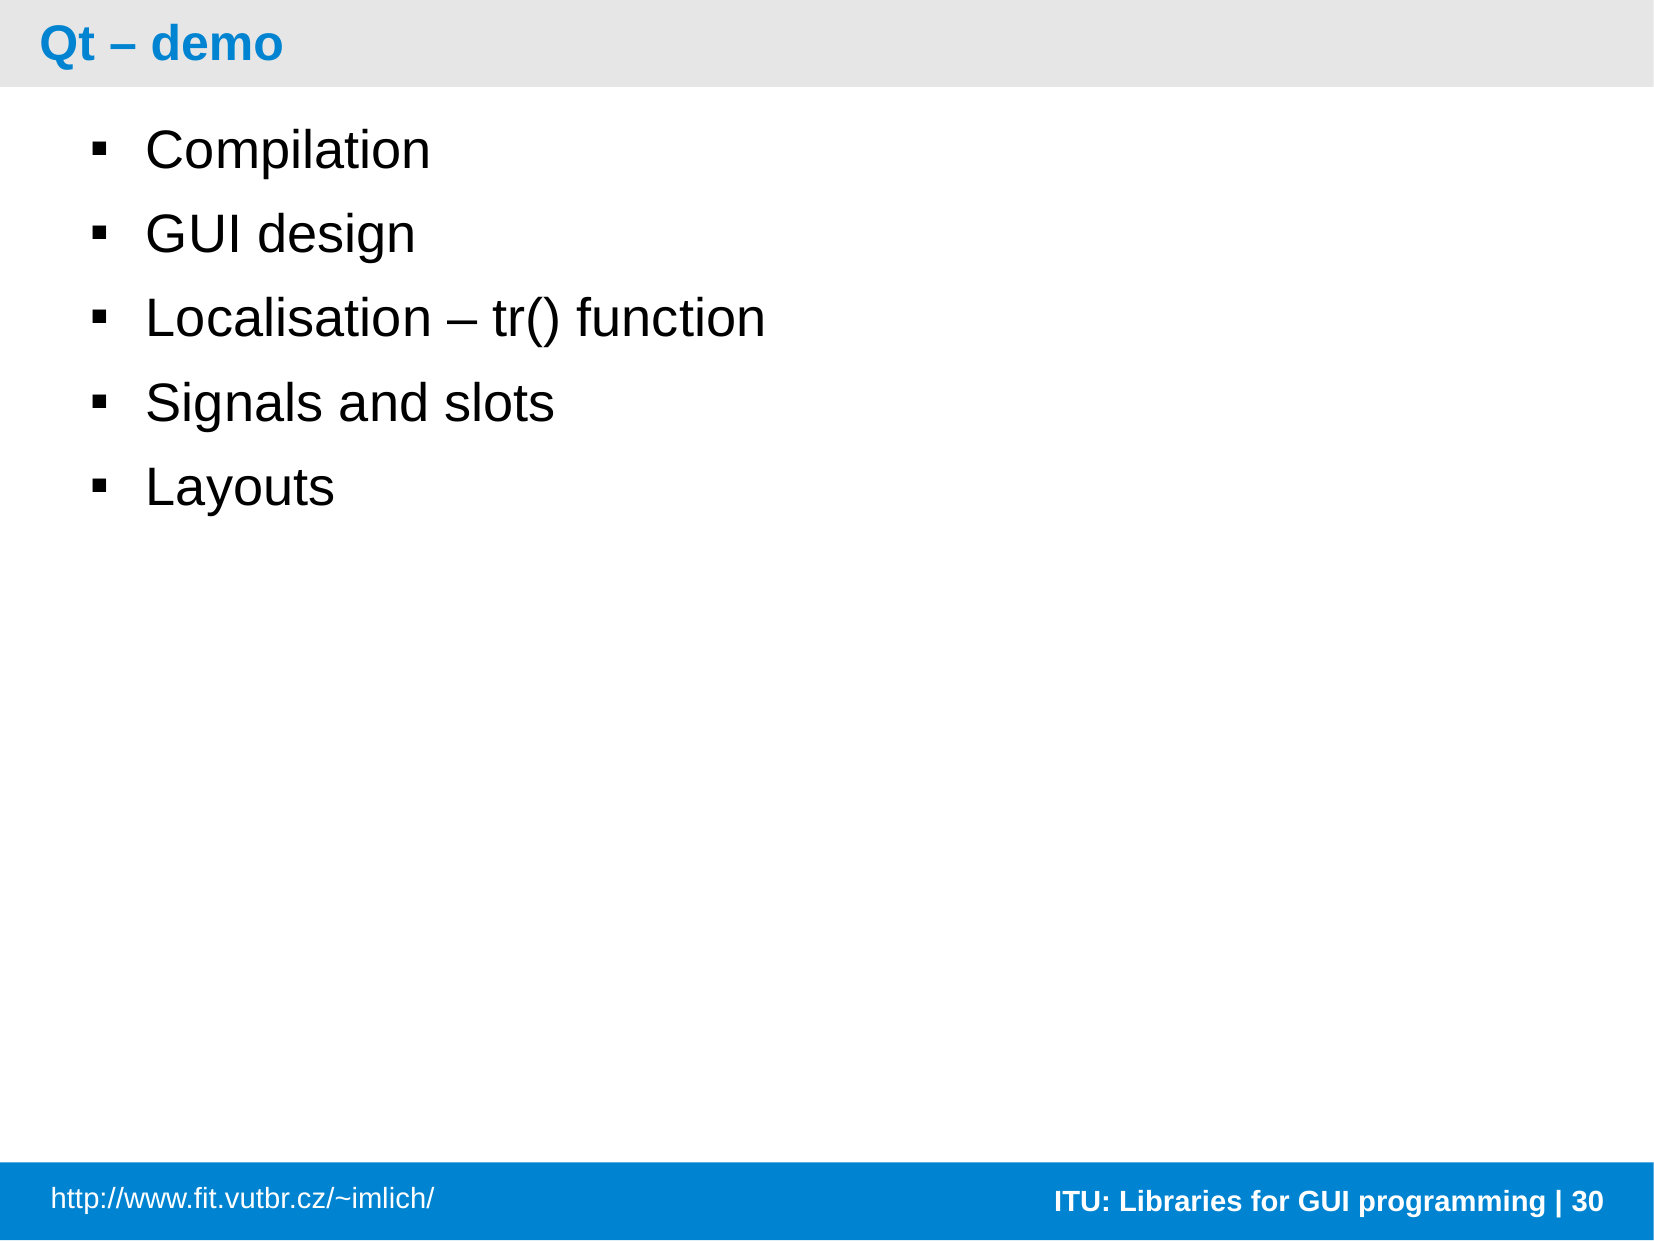

# Qt – demo
Compilation
GUI design
Localisation – tr() function
Signals and slots
Layouts